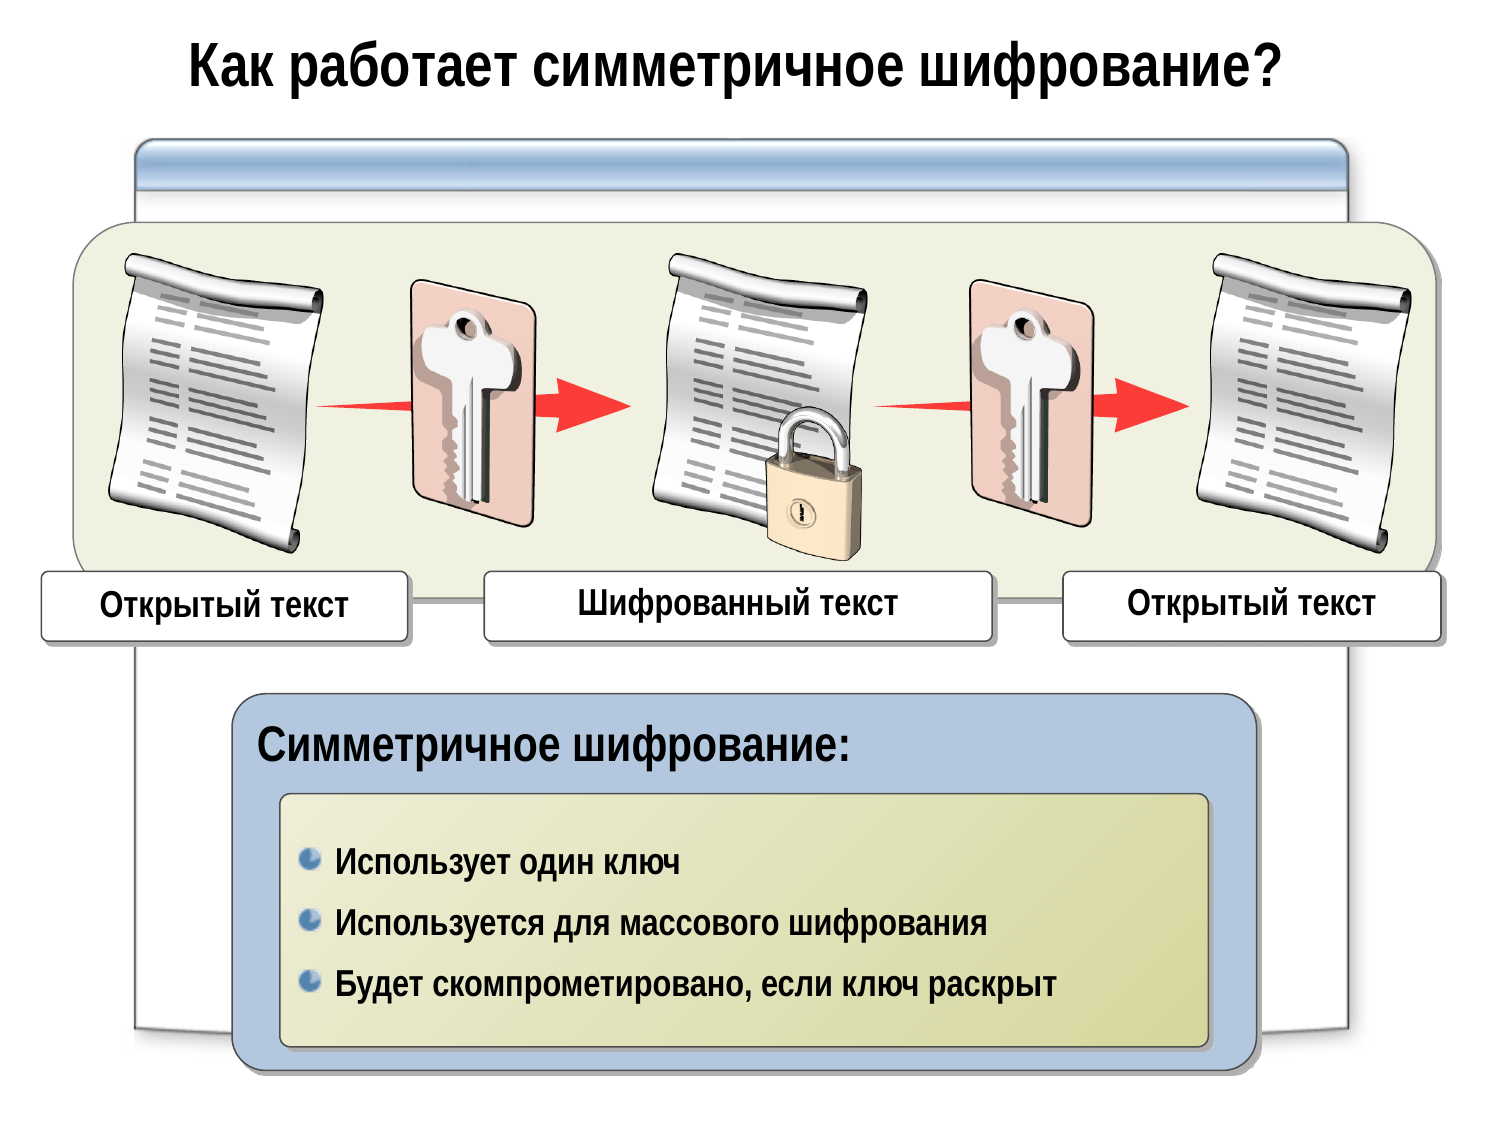

# Как работает симметричное шифрование?
Открытый текст
Шифрованный текст
Открытый текст
Симметричное шифрование:
Использует один ключ
Используется для массового шифрования
Будет скомпрометировано, если ключ раскрыт